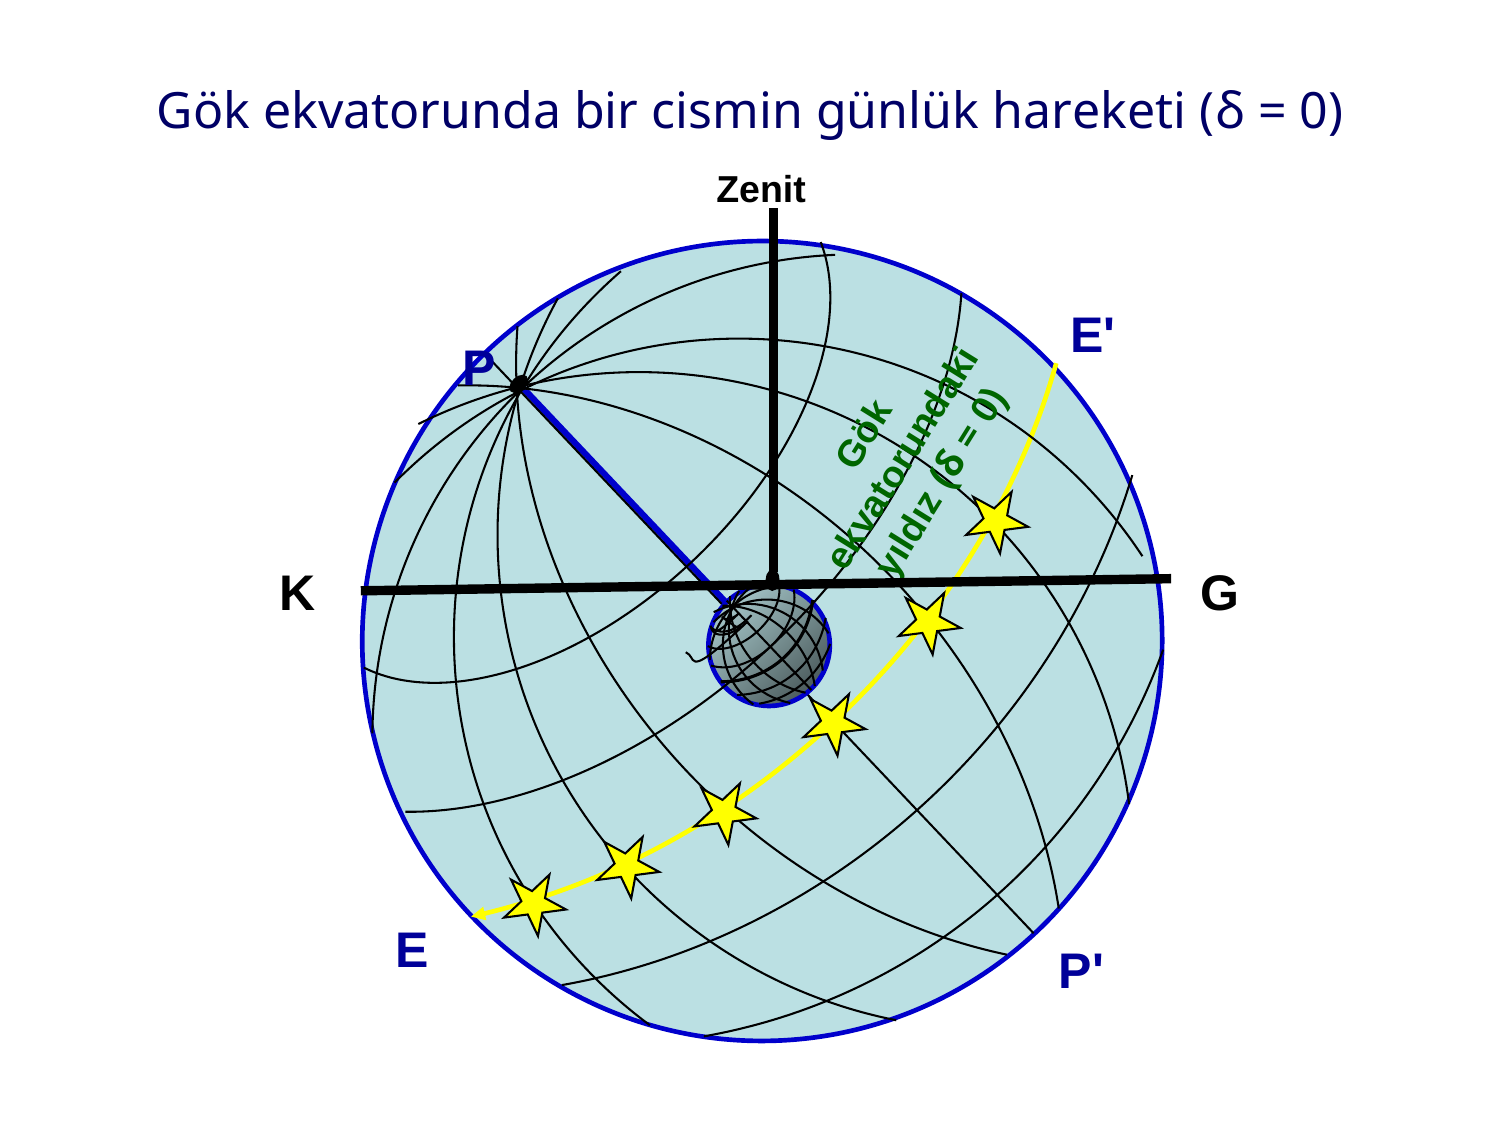

# Gök ekvatorunda bir cismin günlük hareketi (δ = 0)
Zenit
E'
P
Gök ekvatorundaki yıldız (δ = 0)
K
G
E
P'